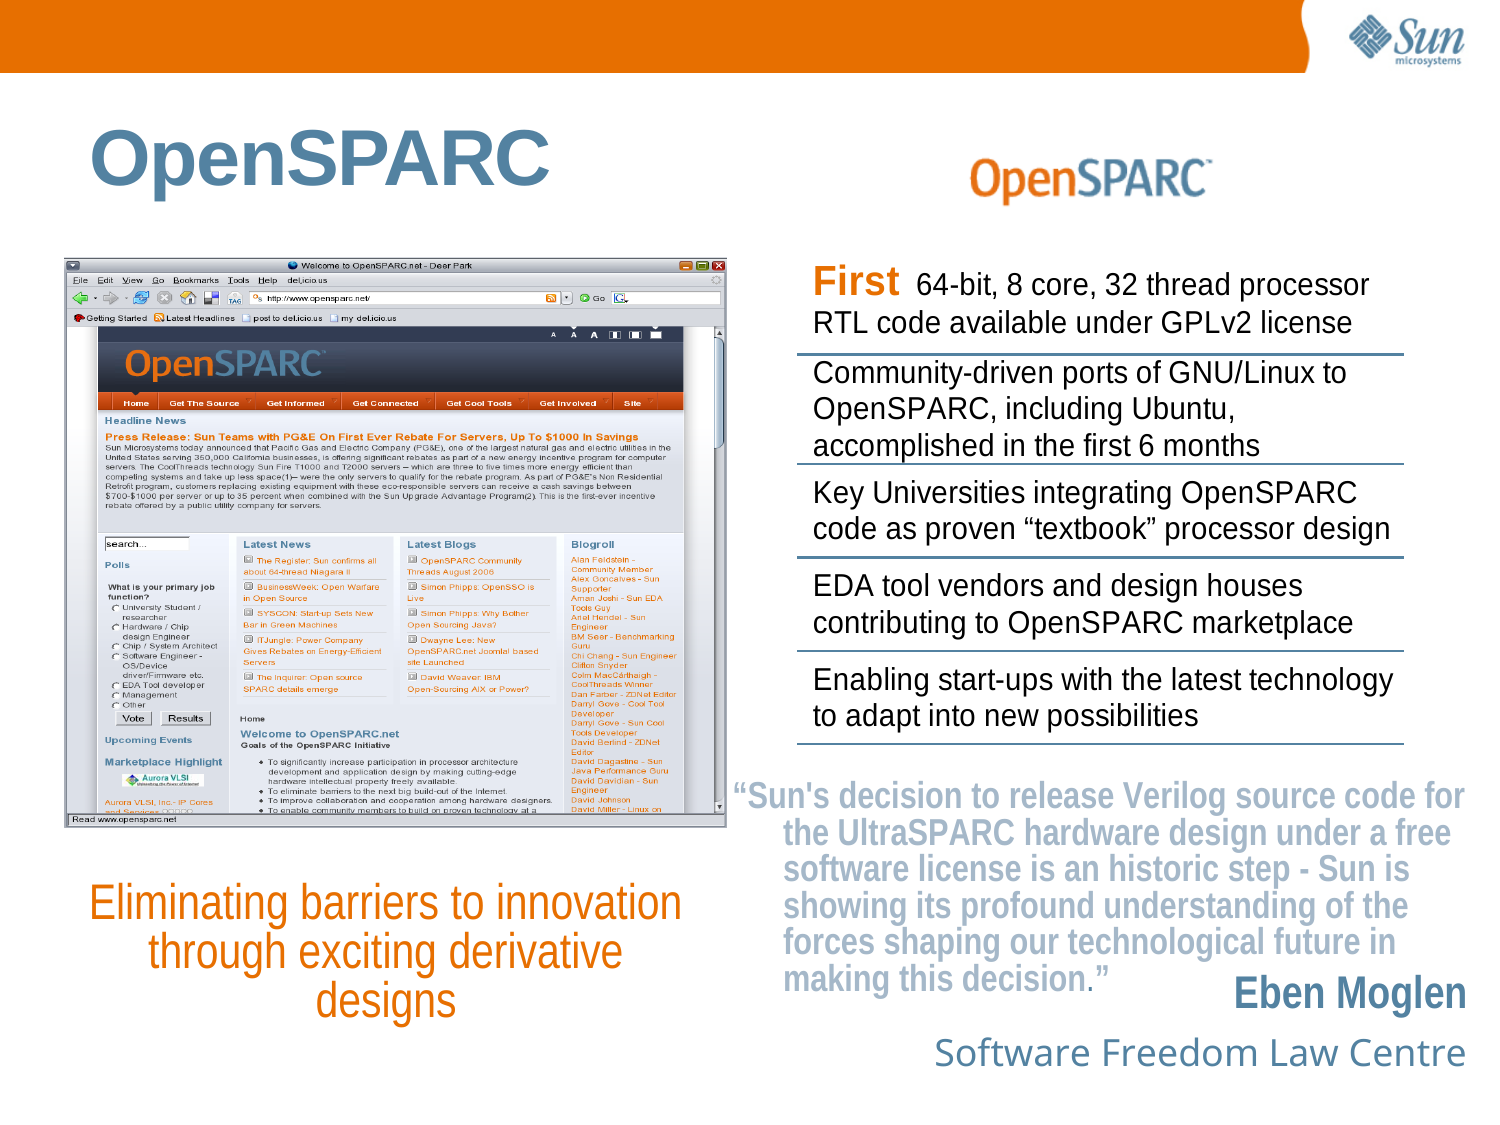

# OpenSPARC
“Sun's decision to release Verilog source code for the UltraSPARC hardware design under a free software license is an historic step - Sun is showing its profound understanding of the forces shaping our technological future in making this decision.”
Eliminating barriers to innovation through exciting derivative designs
Eben Moglen
Software Freedom Law Centre